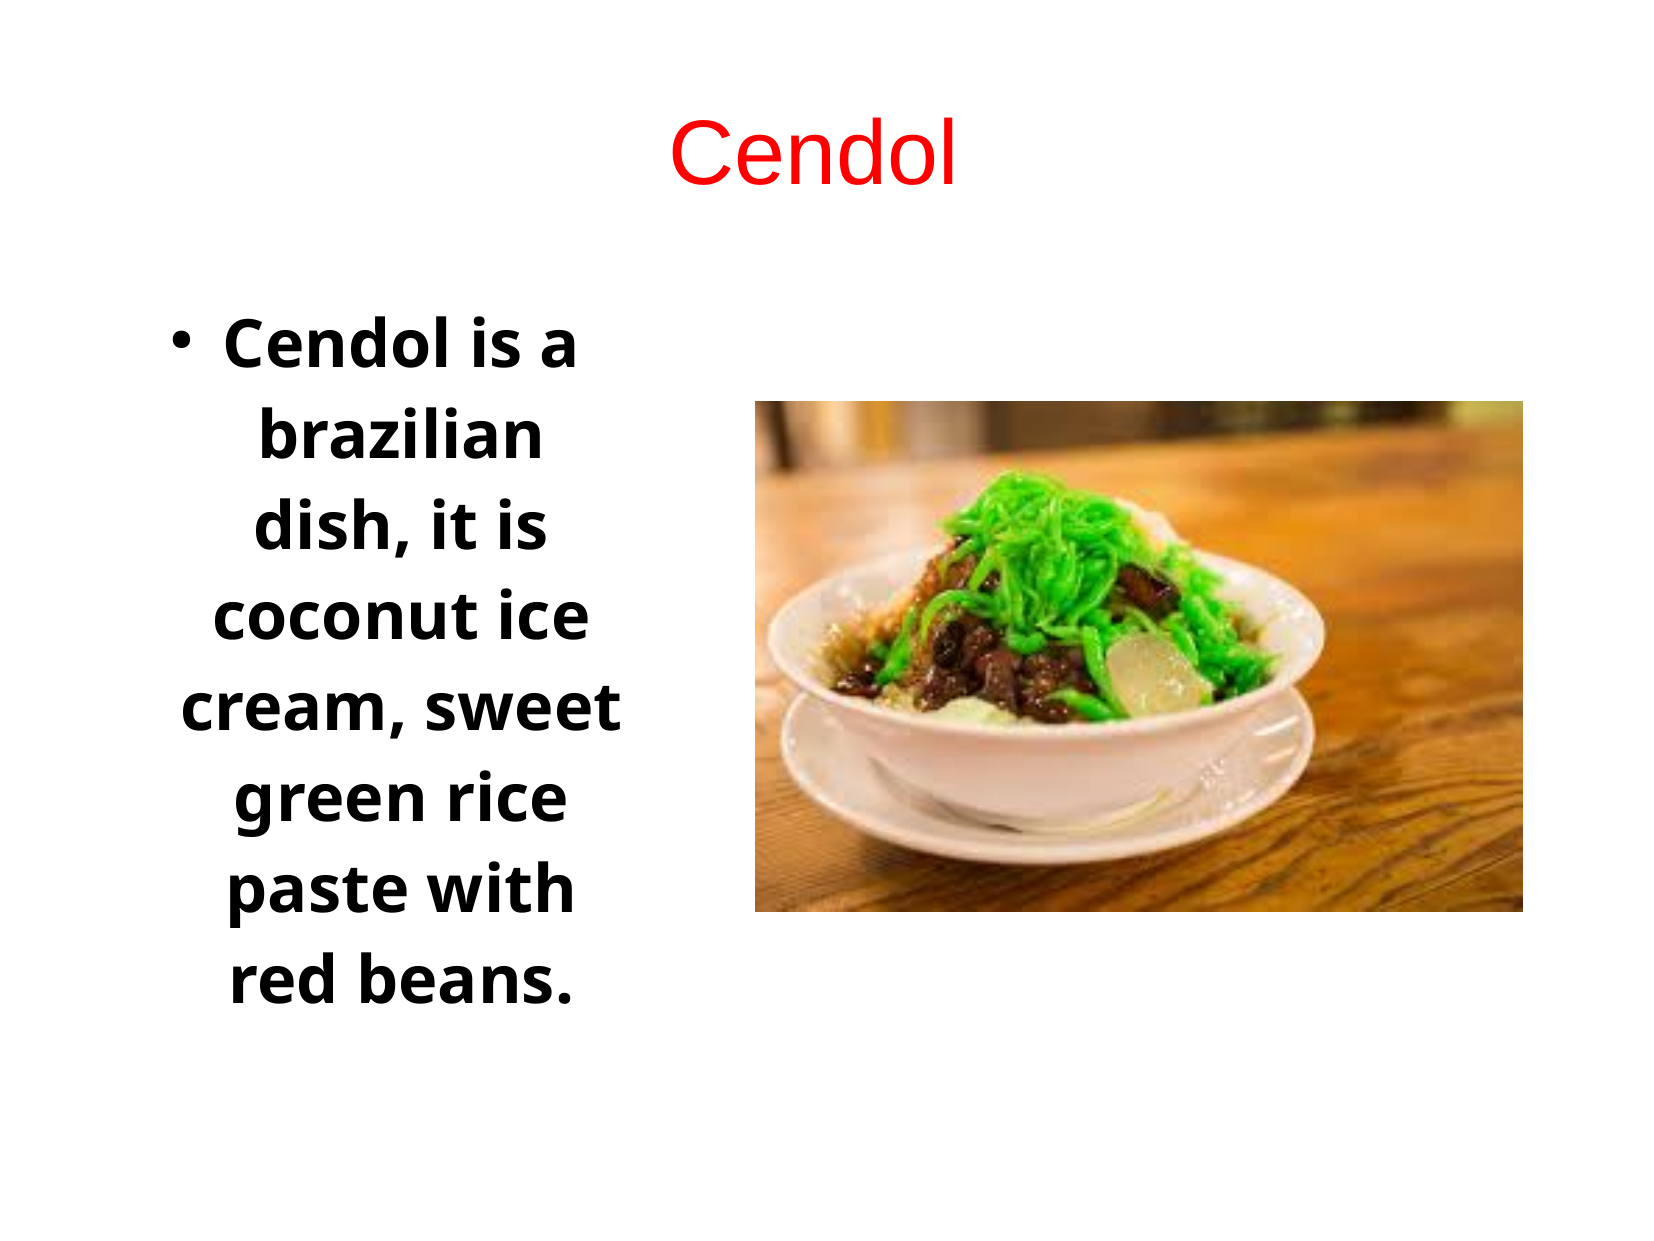

# Cendol
Cendol is a brazilian dish, it is coconut ice cream, sweet green rice paste with red beans.